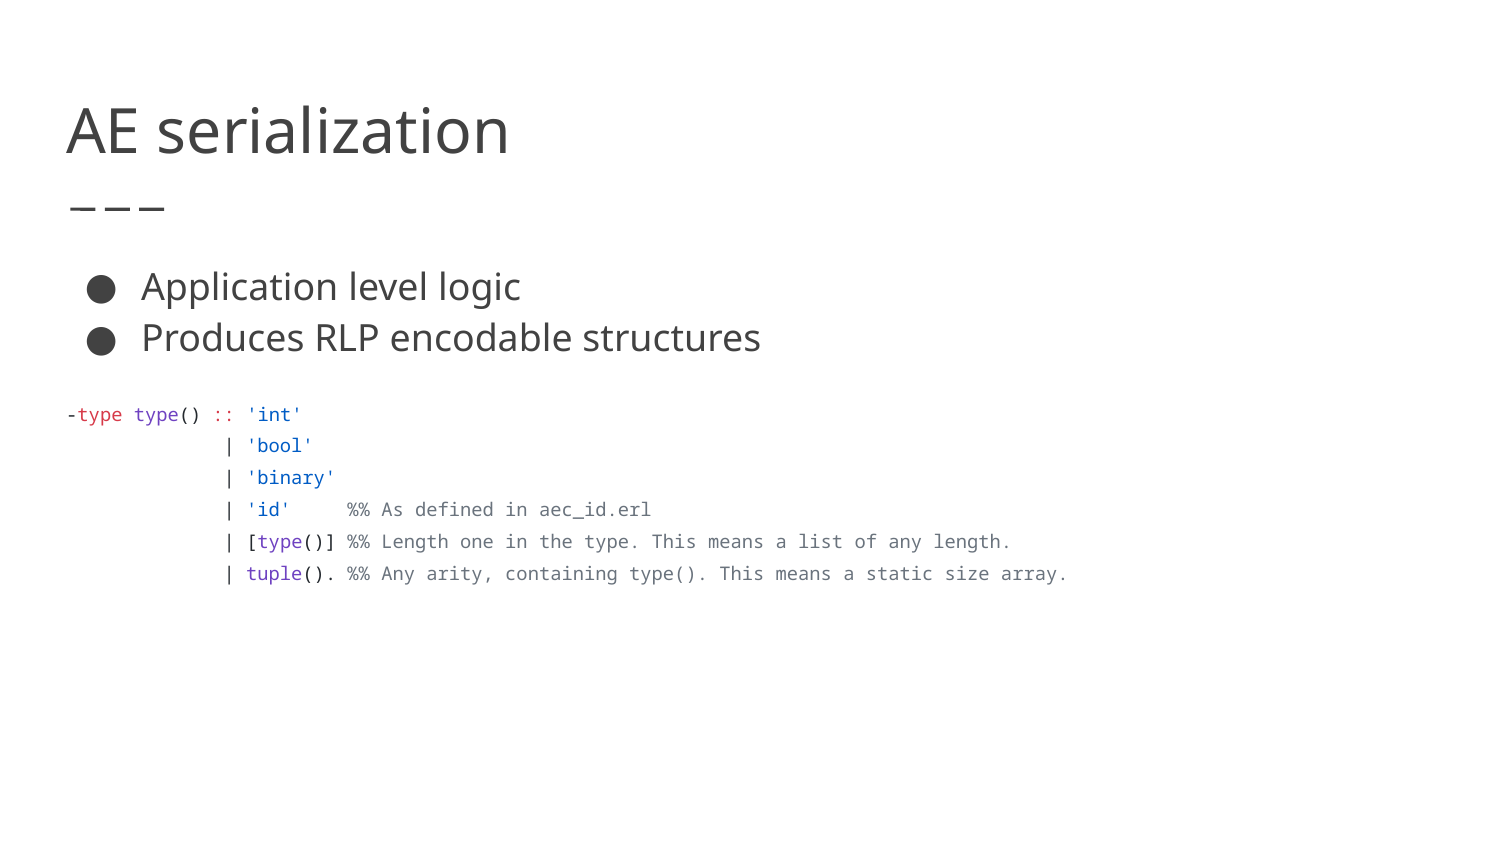

# AE serialization
Application level logic
Produces RLP encodable structures
-type type() :: 'int'
 | 'bool'
 | 'binary'
 | 'id' %% As defined in aec_id.erl
 | [type()] %% Length one in the type. This means a list of any length.
 | tuple(). %% Any arity, containing type(). This means a static size array.